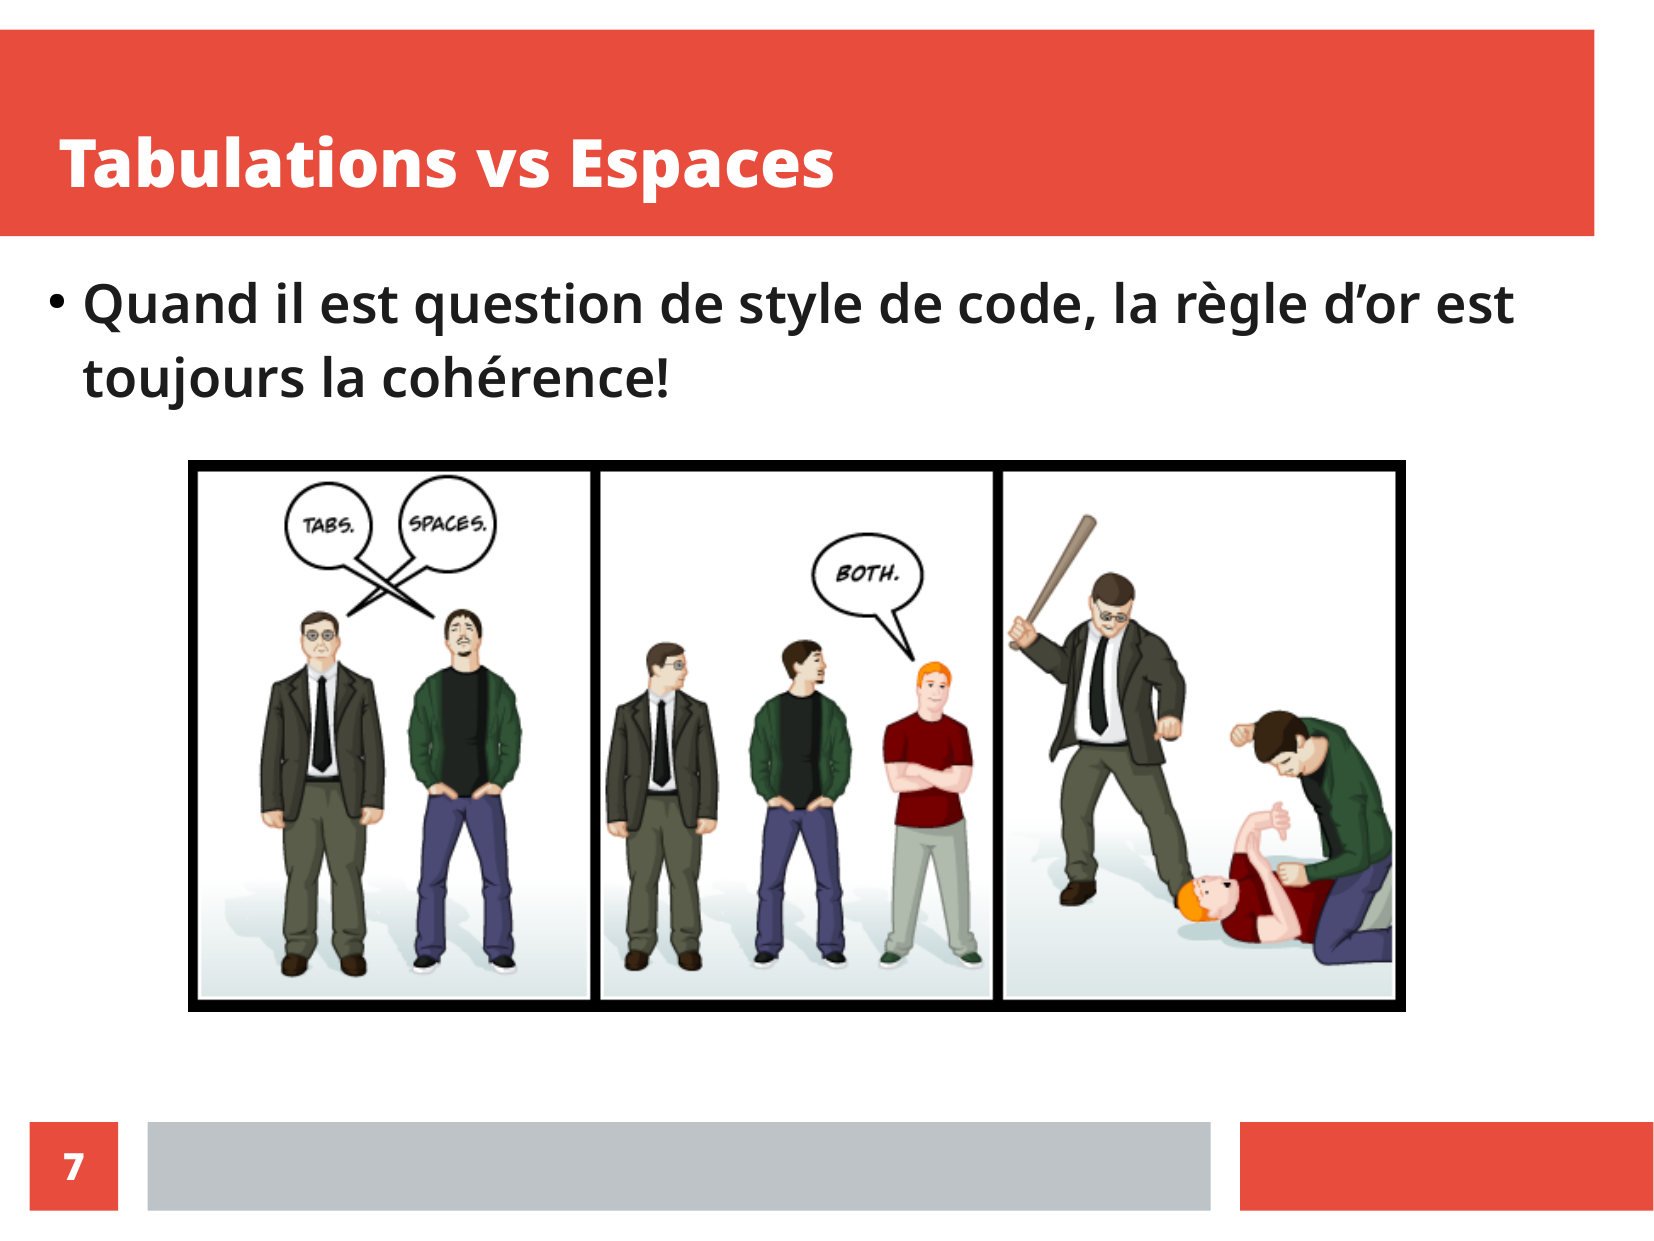

# Tabulations vs Espaces
Quand il est question de style de code, la règle d’or est toujours la cohérence!
7